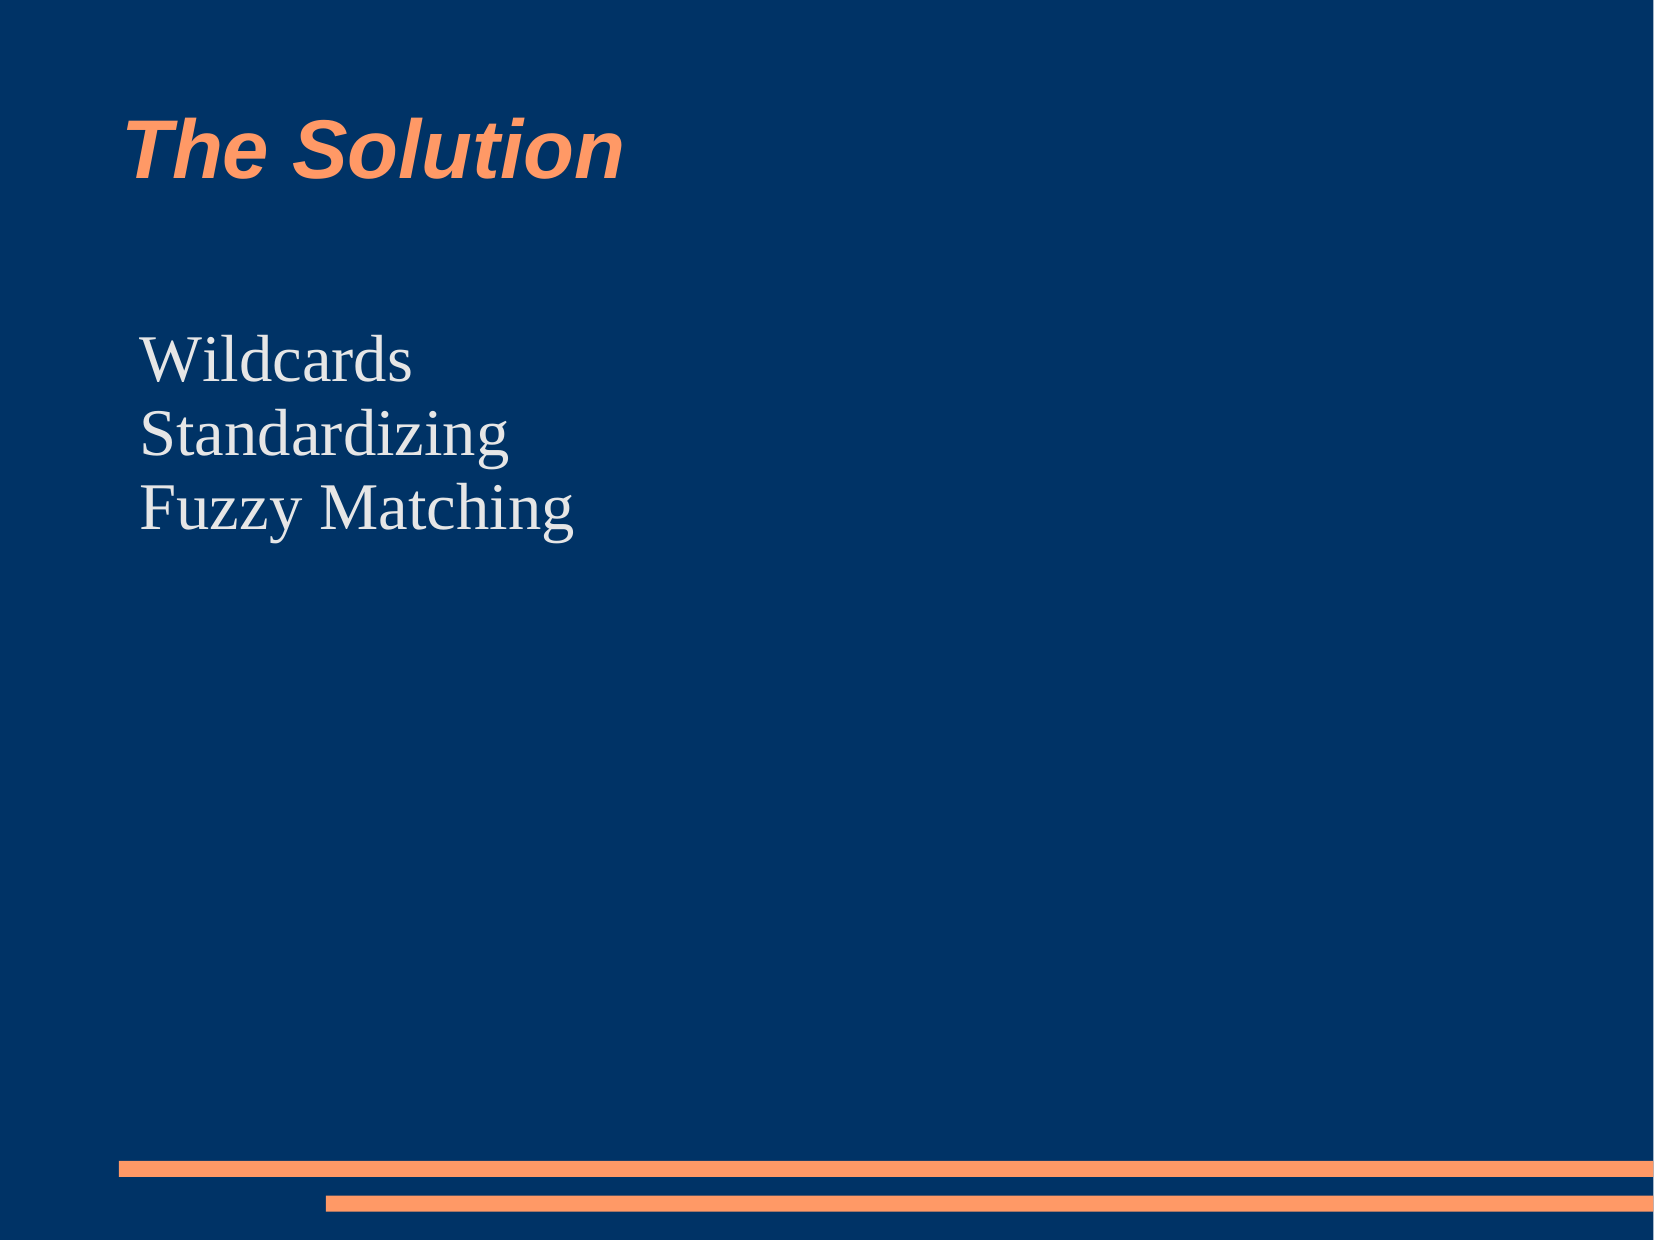

# The Solution
Wildcards
Standardizing
Fuzzy Matching